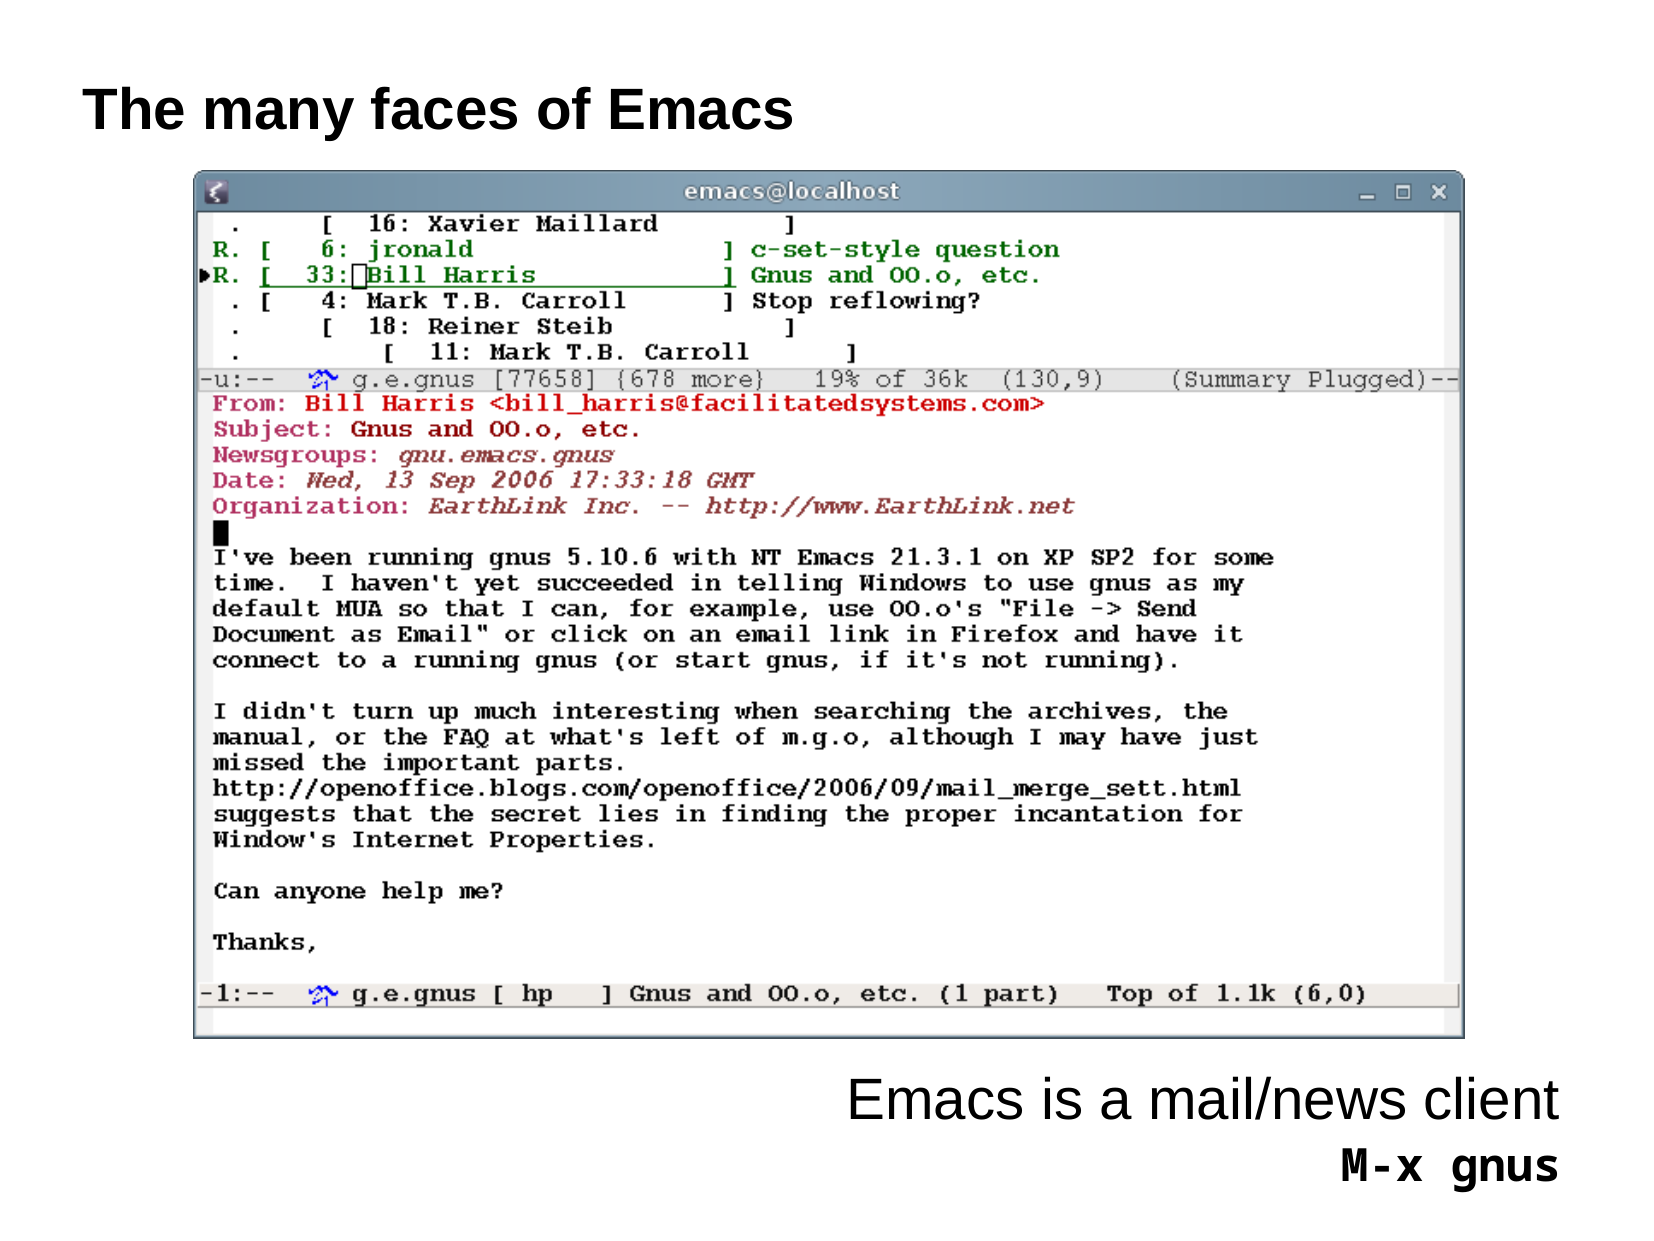

# The many faces of Emacs
Emacs is a mail/news client
M-x gnus